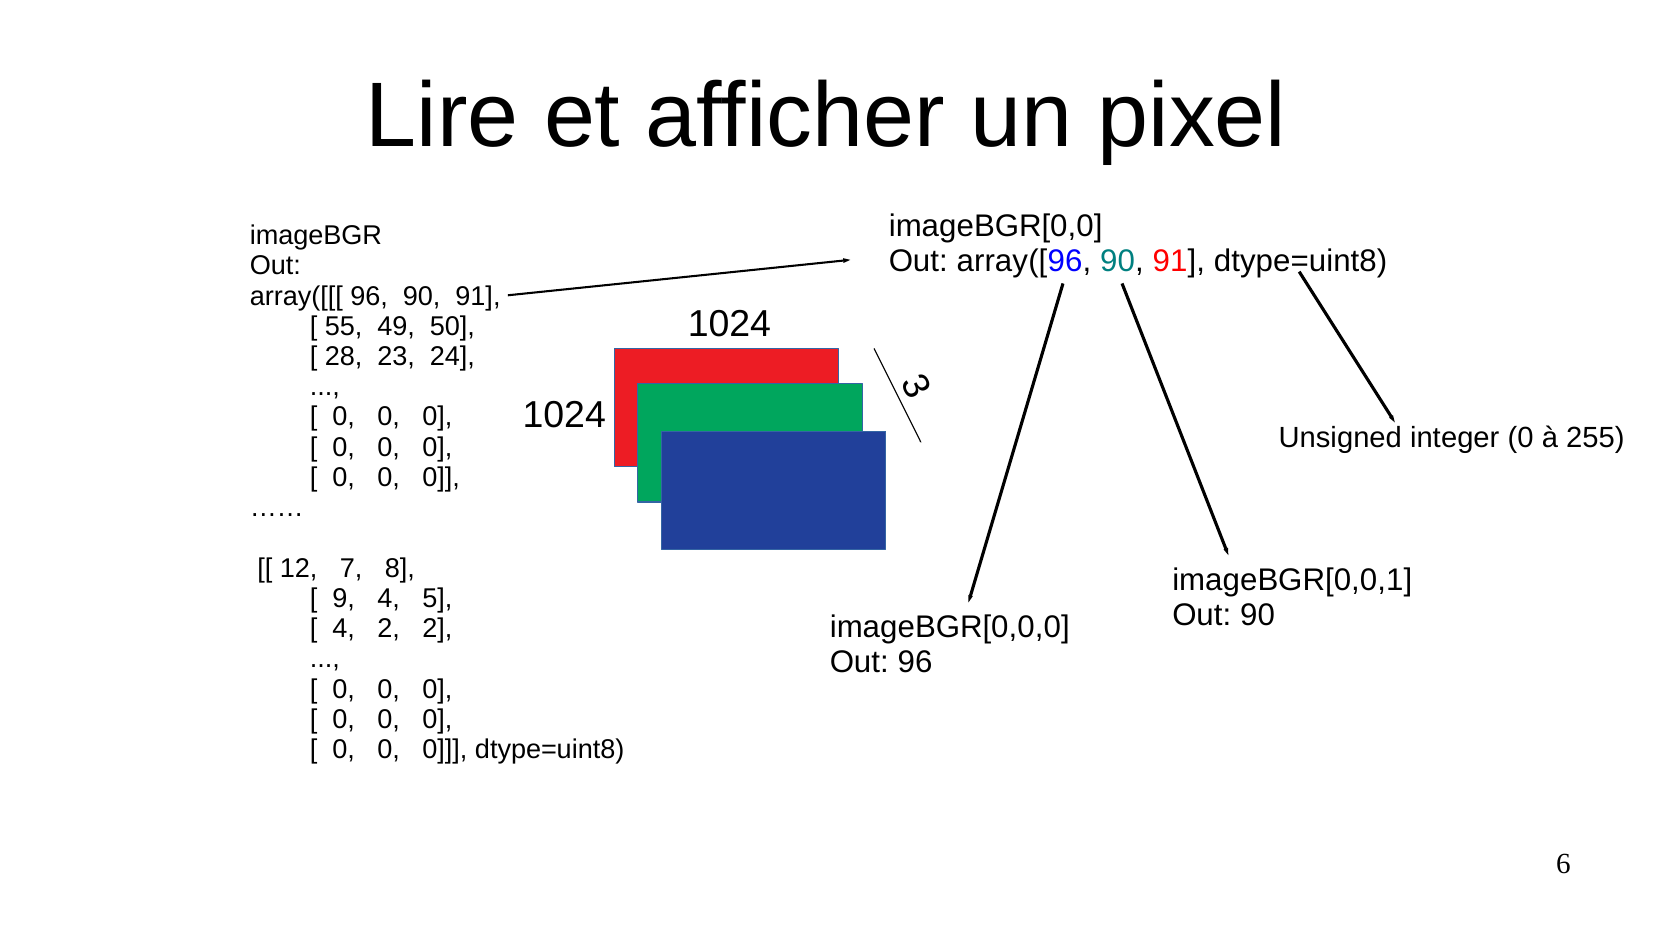

# Lire et afficher un pixel
imageBGR[0,0]
Out: array([96, 90, 91], dtype=uint8)
imageBGR
Out:
array([[[ 96, 90, 91],
 [ 55, 49, 50],
 [ 28, 23, 24],
 ...,
 [ 0, 0, 0],
 [ 0, 0, 0],
 [ 0, 0, 0]],
……
 [[ 12, 7, 8],
 [ 9, 4, 5],
 [ 4, 2, 2],
 ...,
 [ 0, 0, 0],
 [ 0, 0, 0],
 [ 0, 0, 0]]], dtype=uint8)
1024
3
1024
Unsigned integer (0 à 255)
imageBGR[0,0,1]
Out: 90
imageBGR[0,0,0]
Out: 96
6